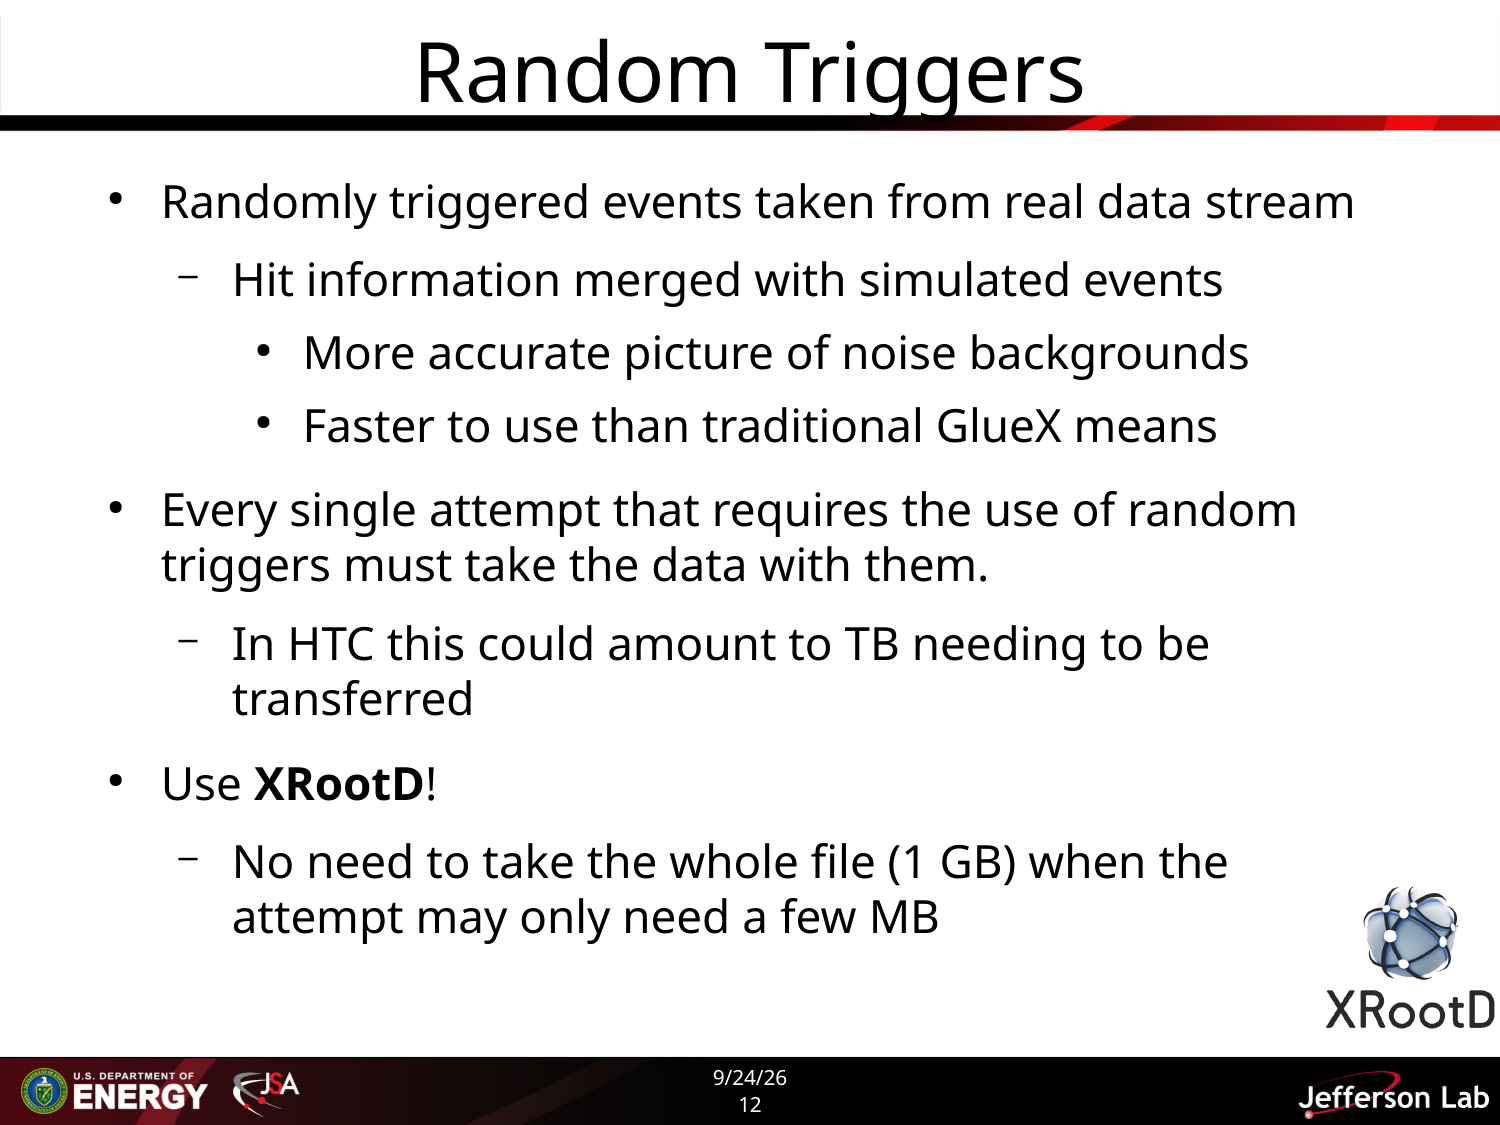

# Random Triggers
Randomly triggered events taken from real data stream
Hit information merged with simulated events
More accurate picture of noise backgrounds
Faster to use than traditional GlueX means
Every single attempt that requires the use of random triggers must take the data with them.
In HTC this could amount to TB needing to be transferred
Use XRootD!
No need to take the whole file (1 GB) when the attempt may only need a few MB